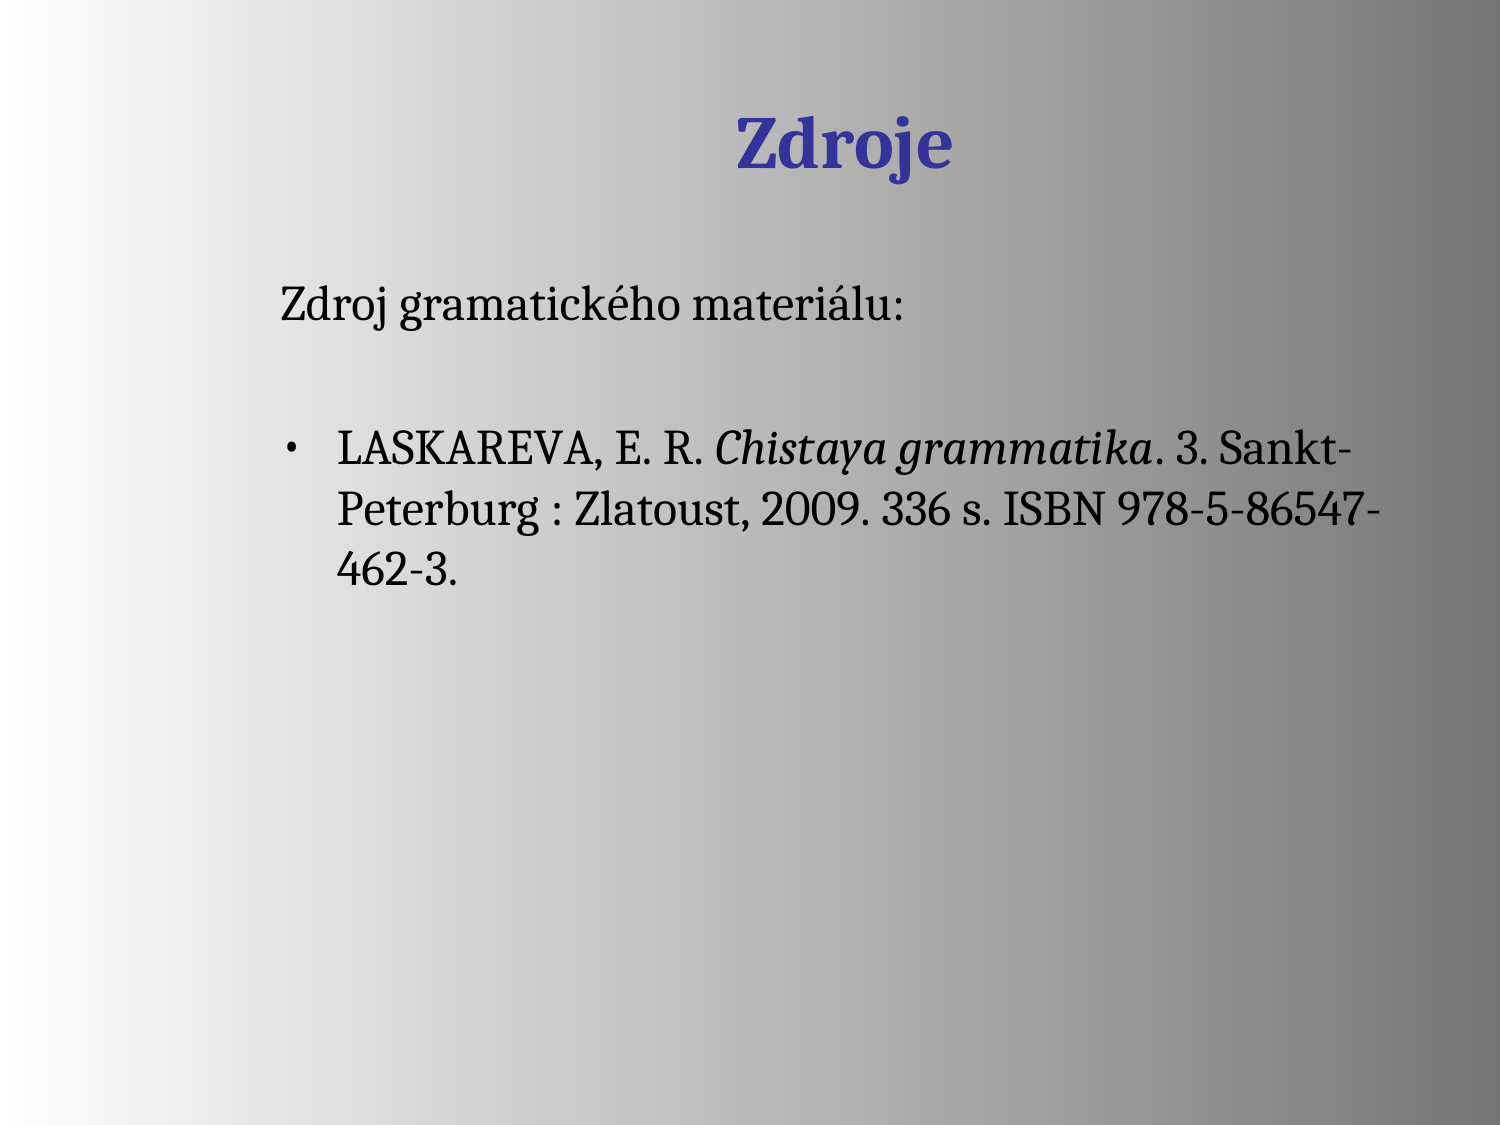

# Zdroje
Zdroj gramatického materiálu:
LASKAREVA, E. R. Chistaya grammatika. 3. Sankt-Peterburg : Zlatoust, 2009. 336 s. ISBN 978-5-86547-462-3.